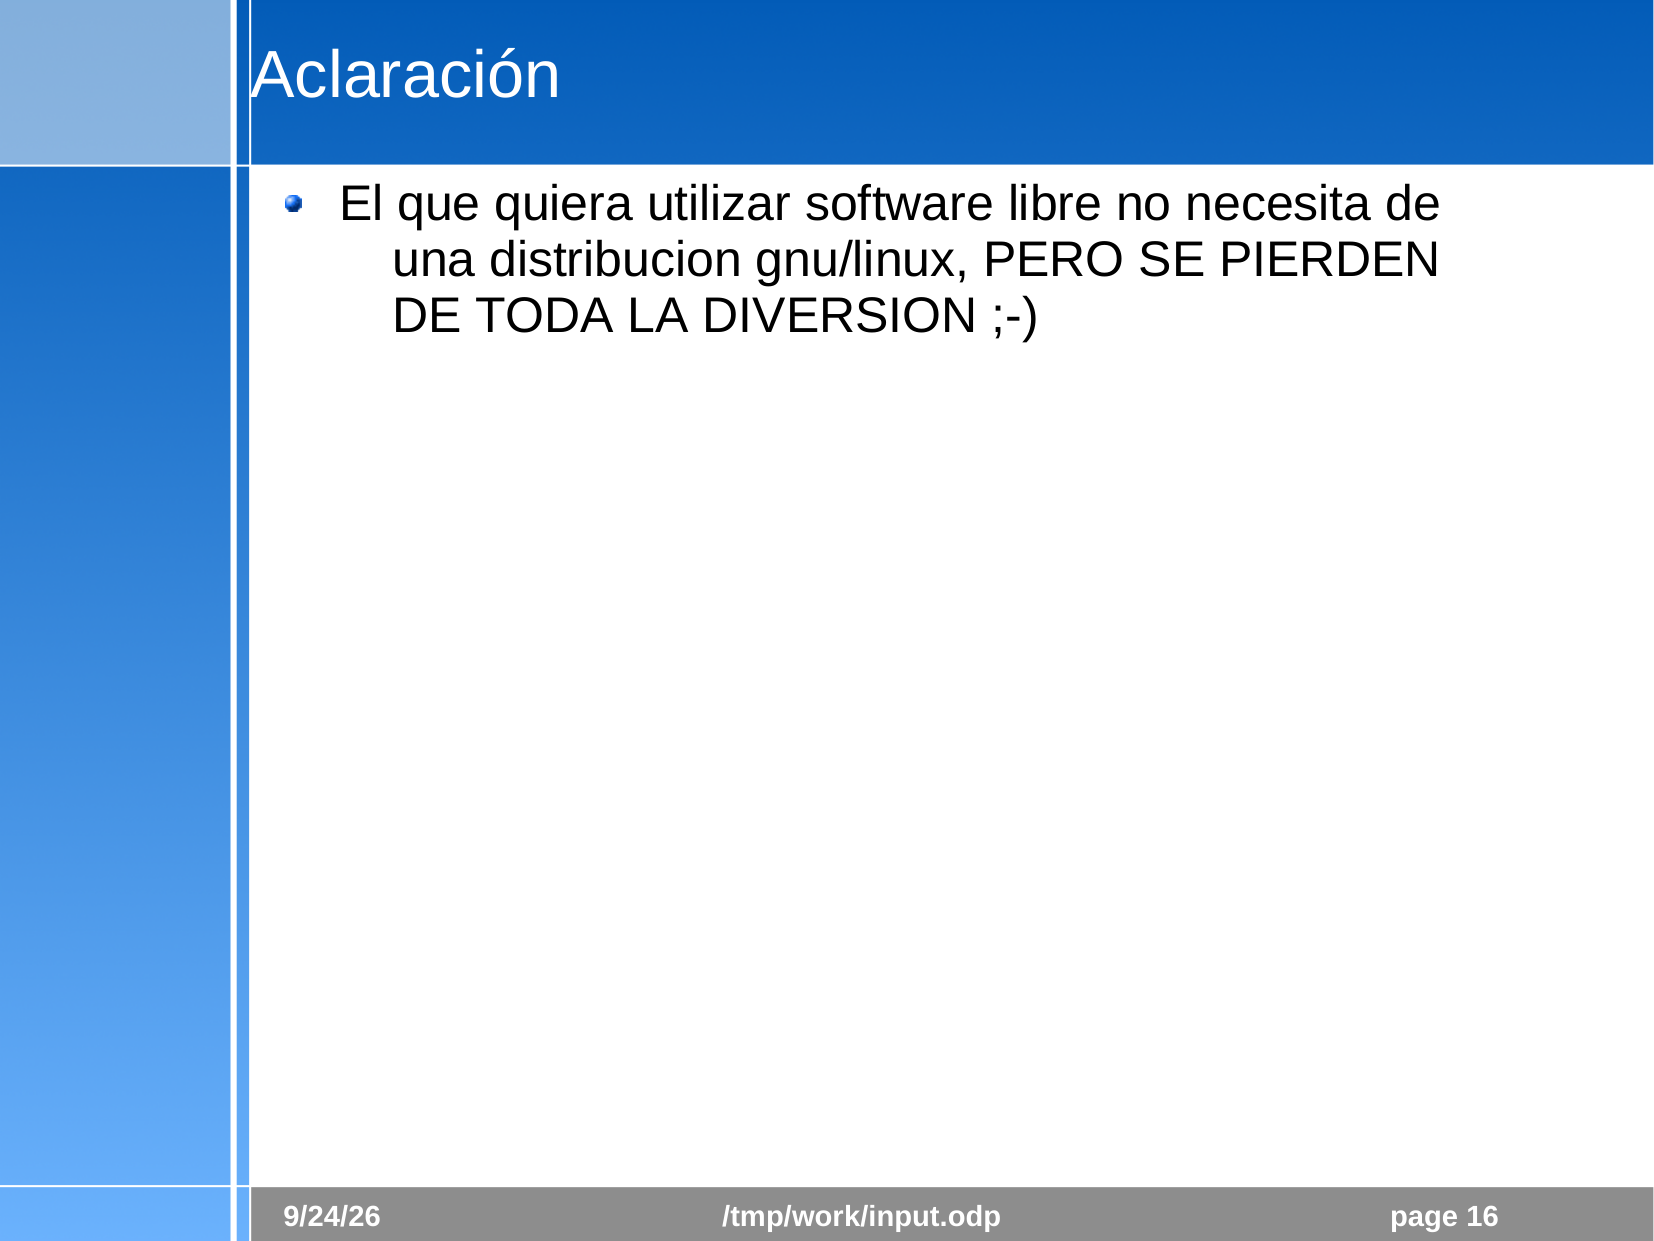

# Aclaración
El que quiera utilizar software libre no necesita de una distribucion gnu/linux, PERO SE PIERDEN DE TODA LA DIVERSION ;-)